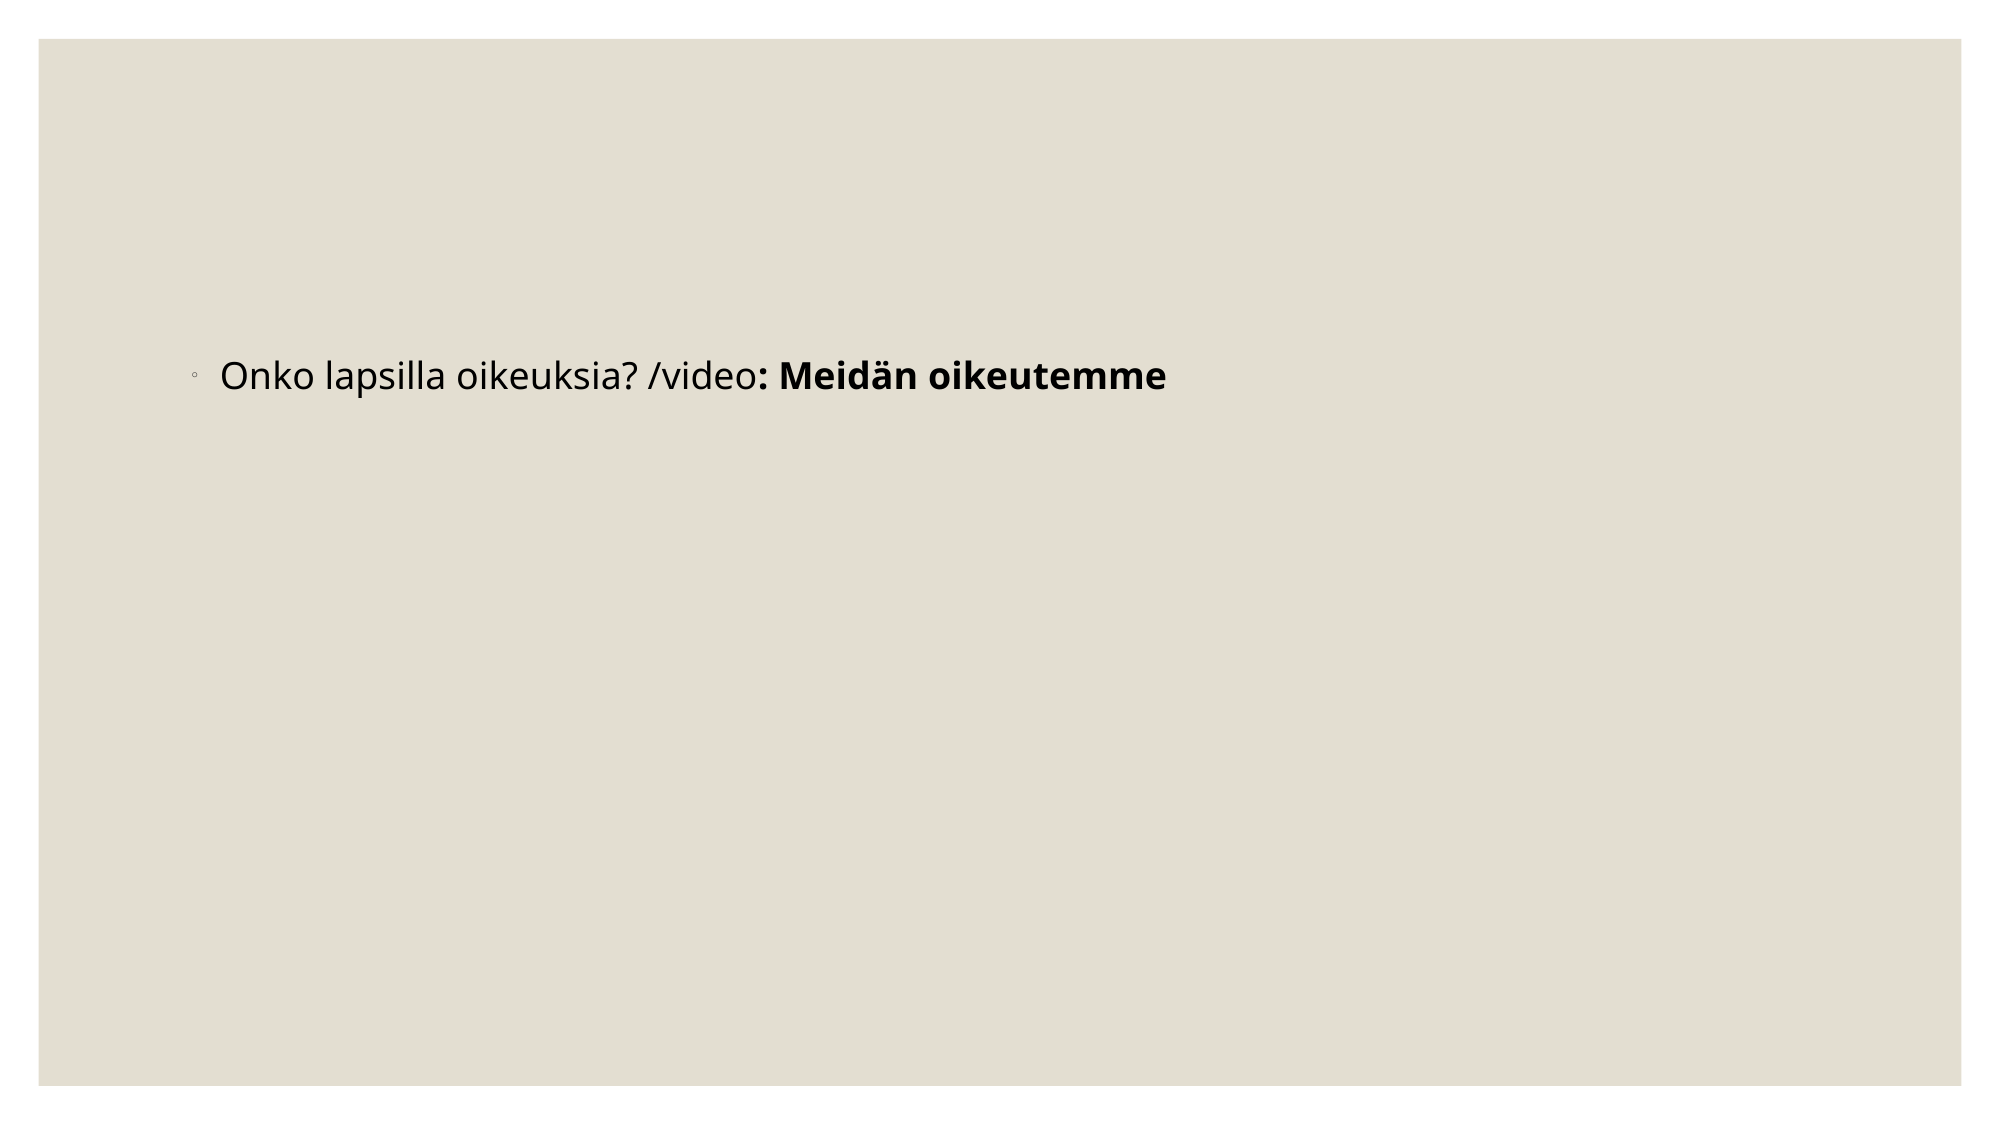

#
Onko lapsilla oikeuksia? /video: Meidän oikeutemme